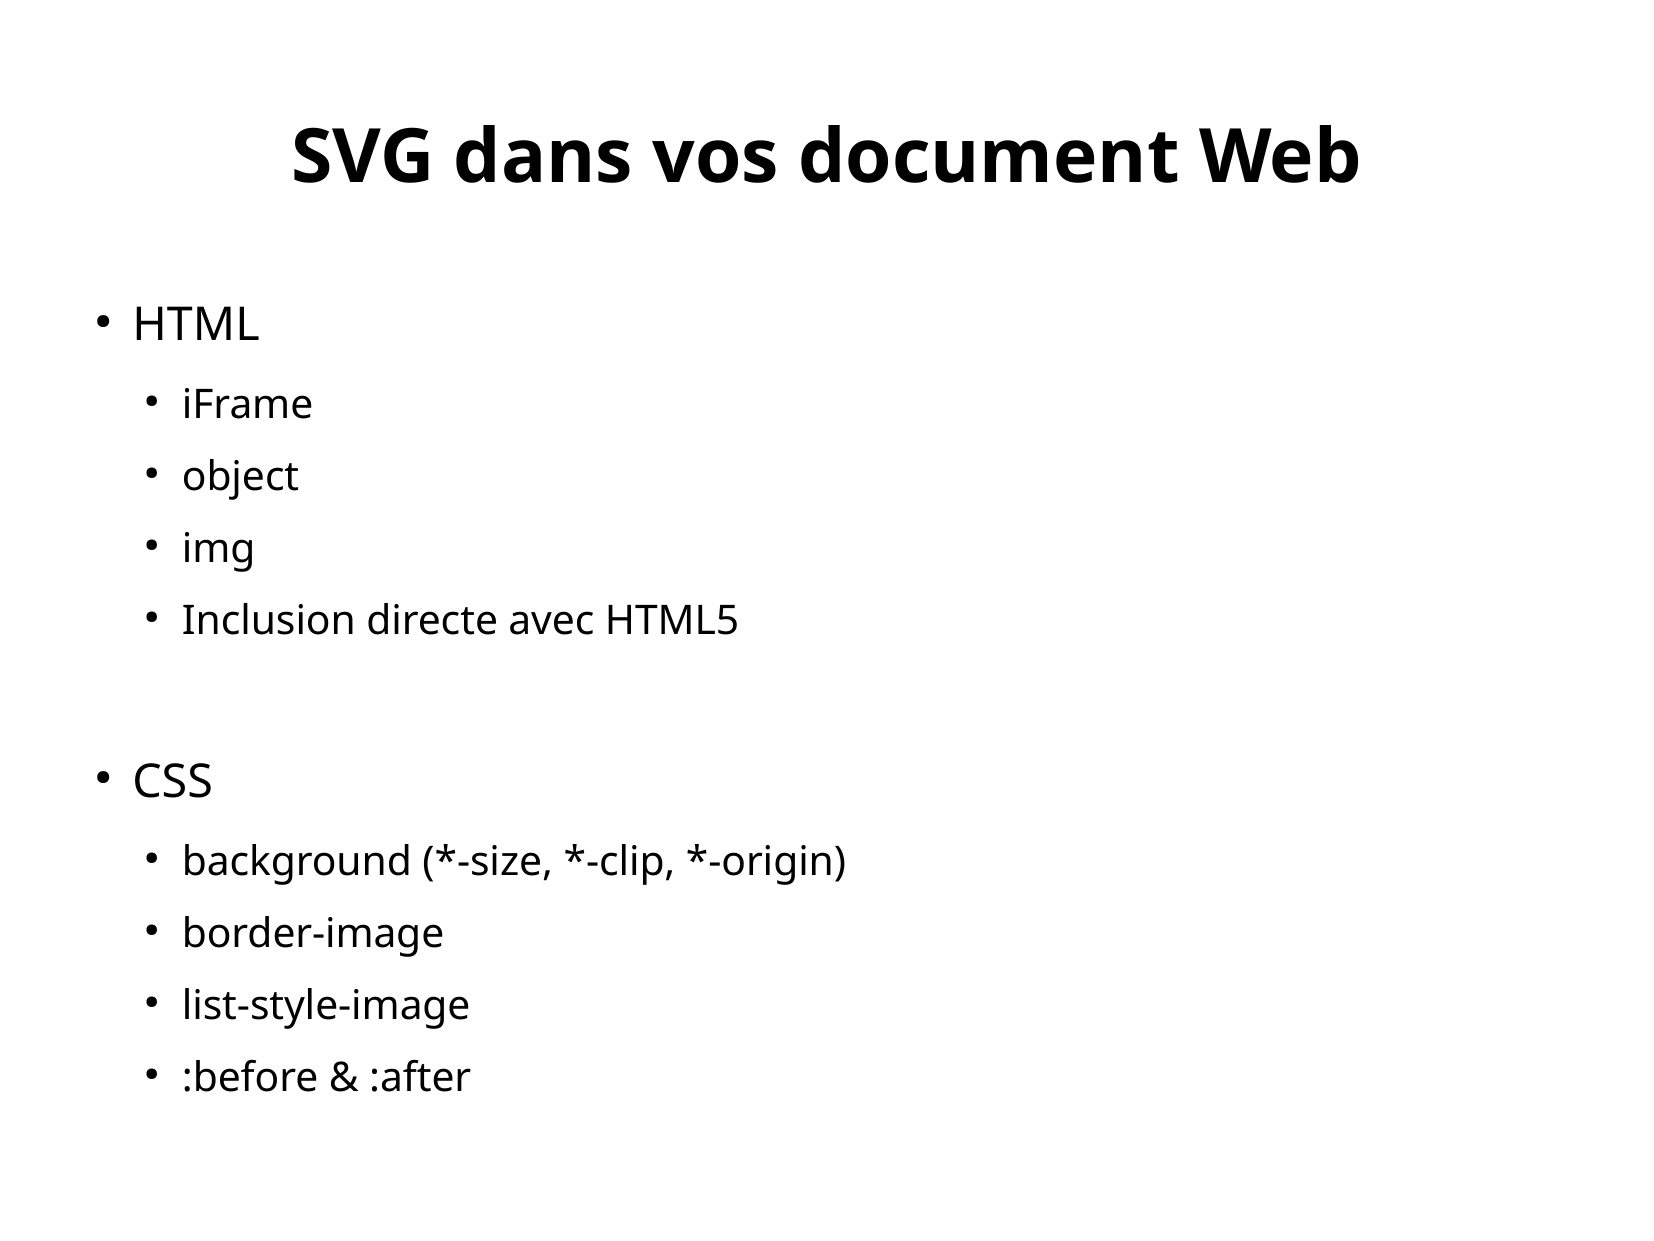

# SVG dans vos document Web
HTML
iFrame
object
img
Inclusion directe avec HTML5
CSS
background (*-size, *-clip, *-origin)
border-image
list-style-image
:before & :after